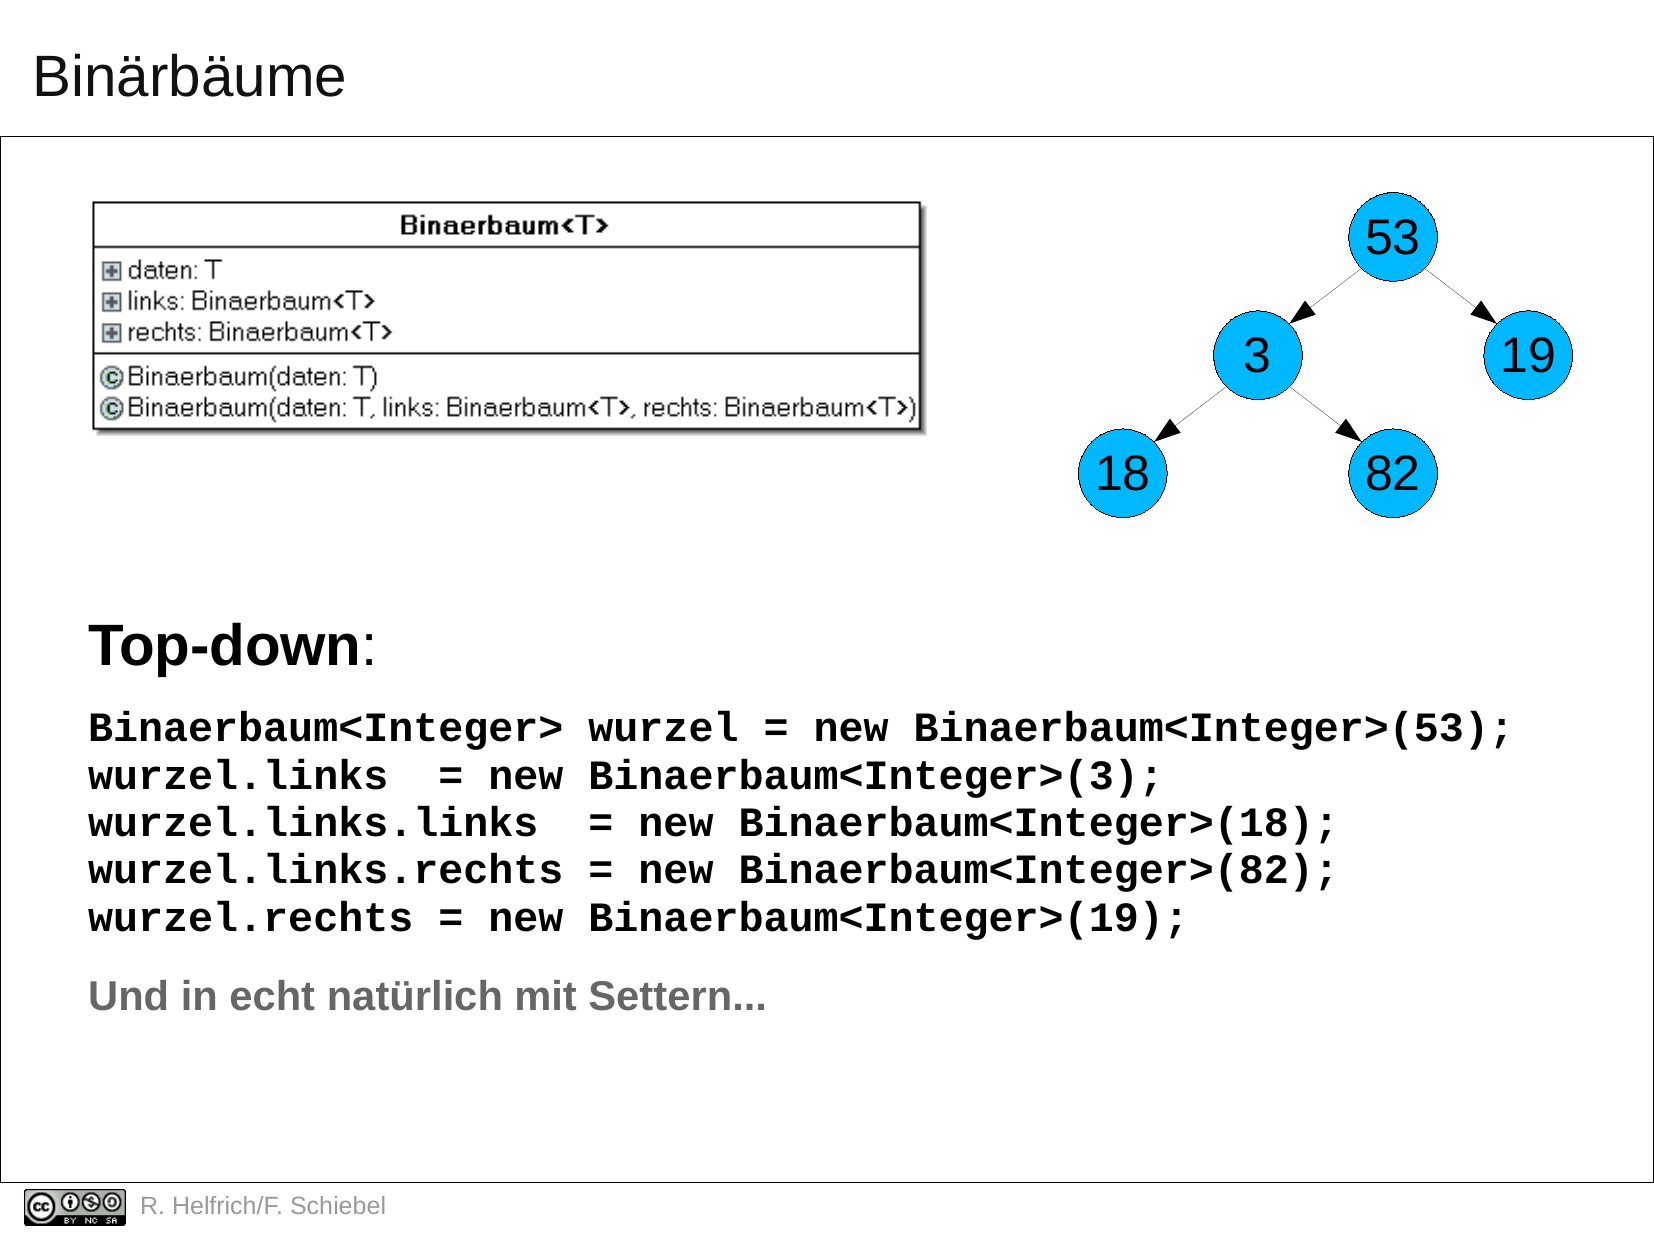

# Binärbäume
53
3
19
18
82
Top-down:
Binaerbaum<Integer> wurzel = new Binaerbaum<Integer>(53);
wurzel.links = new Binaerbaum<Integer>(3);
wurzel.links.links = new Binaerbaum<Integer>(18);
wurzel.links.rechts = new Binaerbaum<Integer>(82);
wurzel.rechts = new Binaerbaum<Integer>(19);
Und in echt natürlich mit Settern...